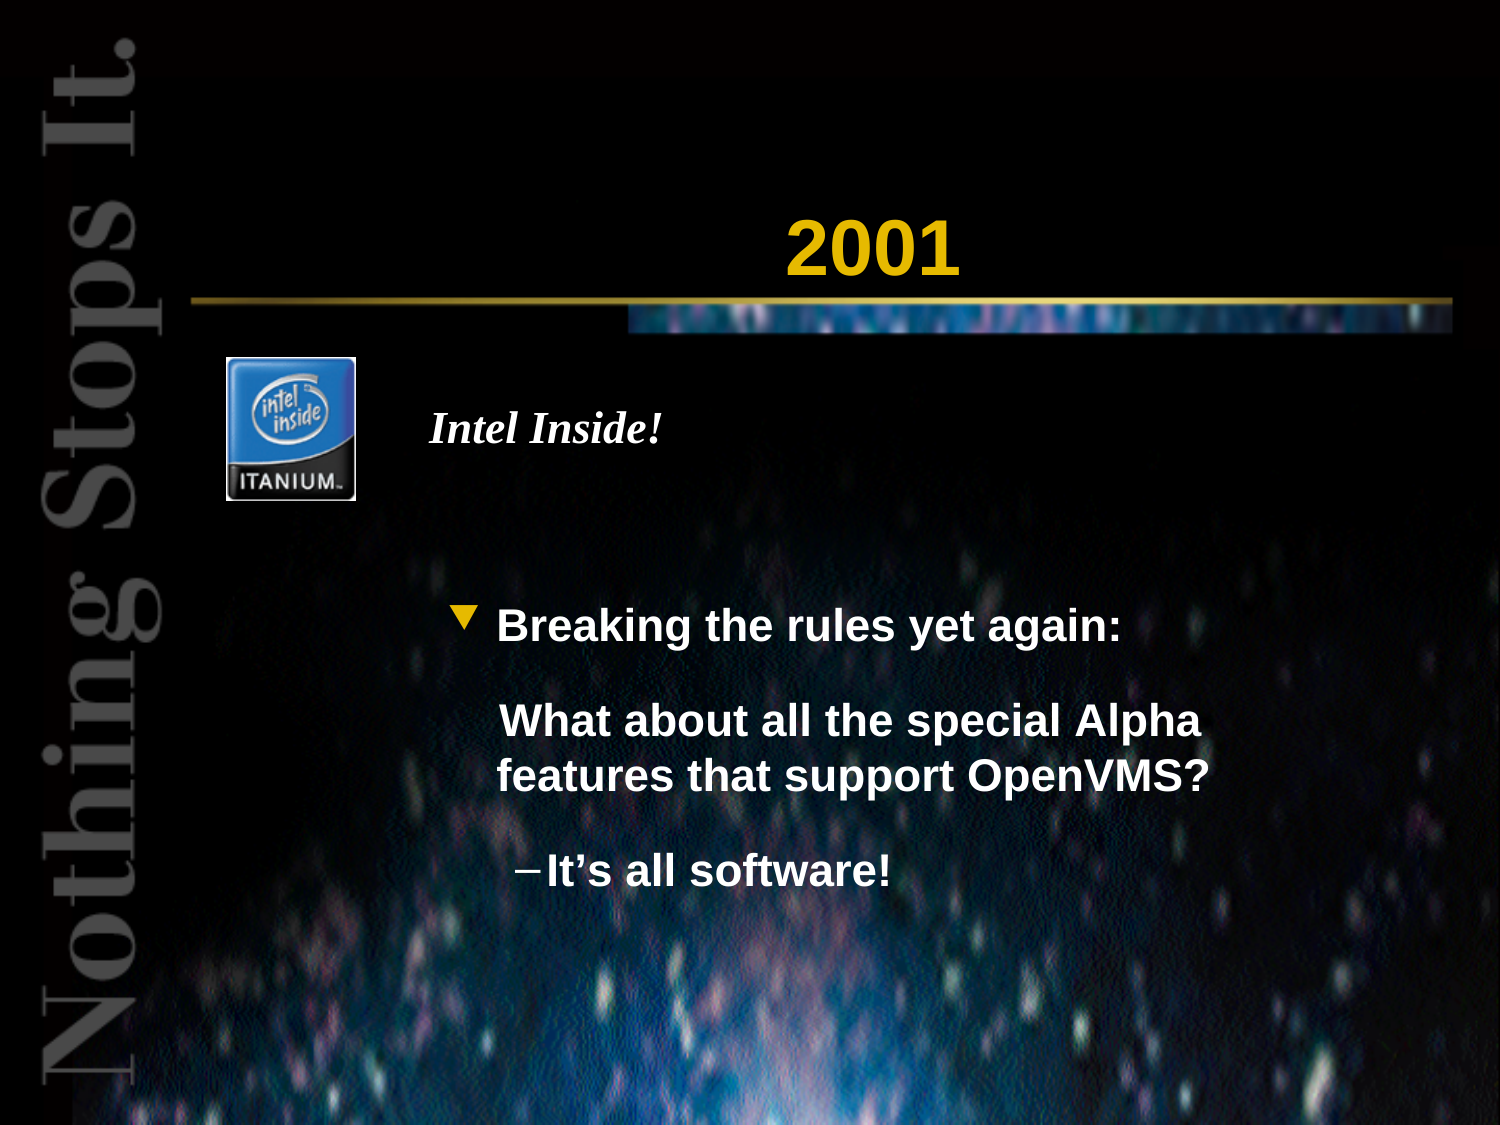

1998 1999 2000 2001 2002 2003...
Intel Inside!
# Breaking the rules yet again:
 What about all the special Alpha features that support OpenVMS?
It’s all software!